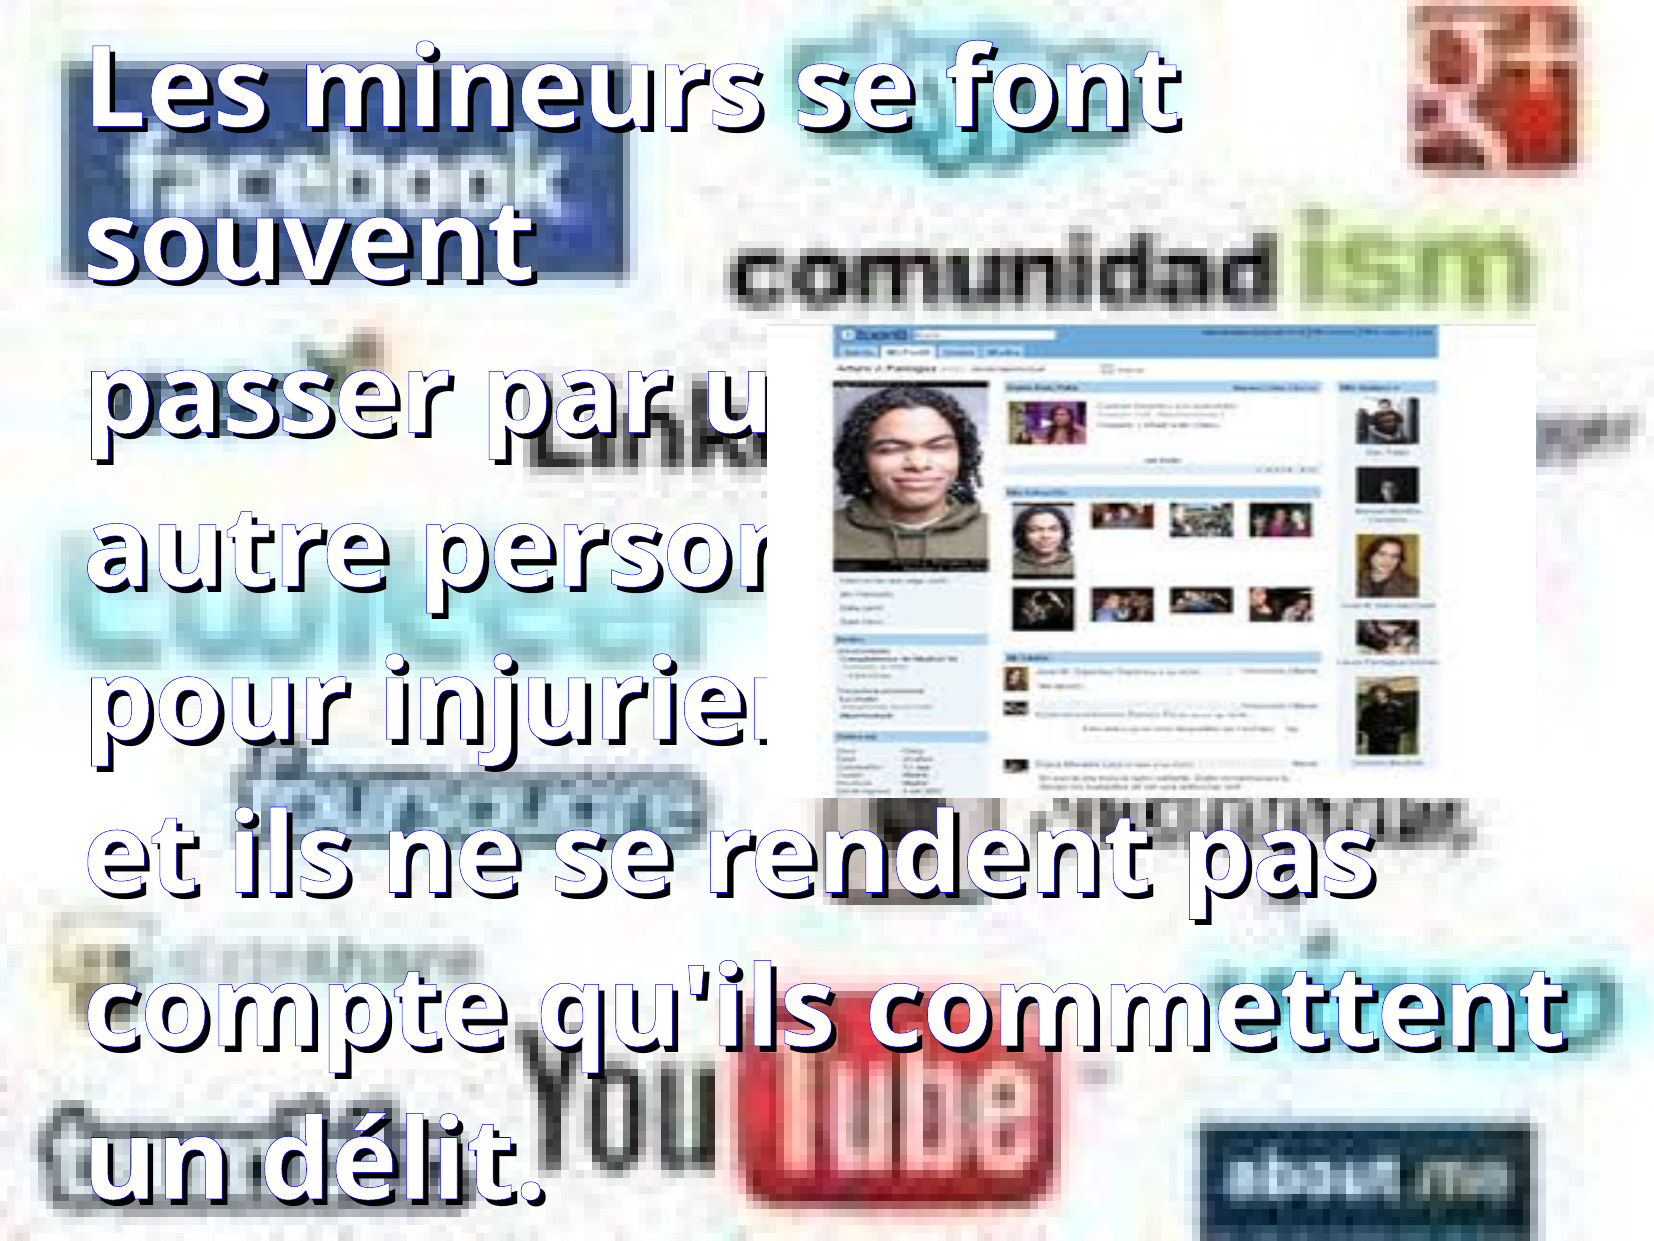

# Les mineurs se font souvent
passer par une
autre personne
pour injurier
et ils ne se rendent pas compte qu'ils commettent un délit.